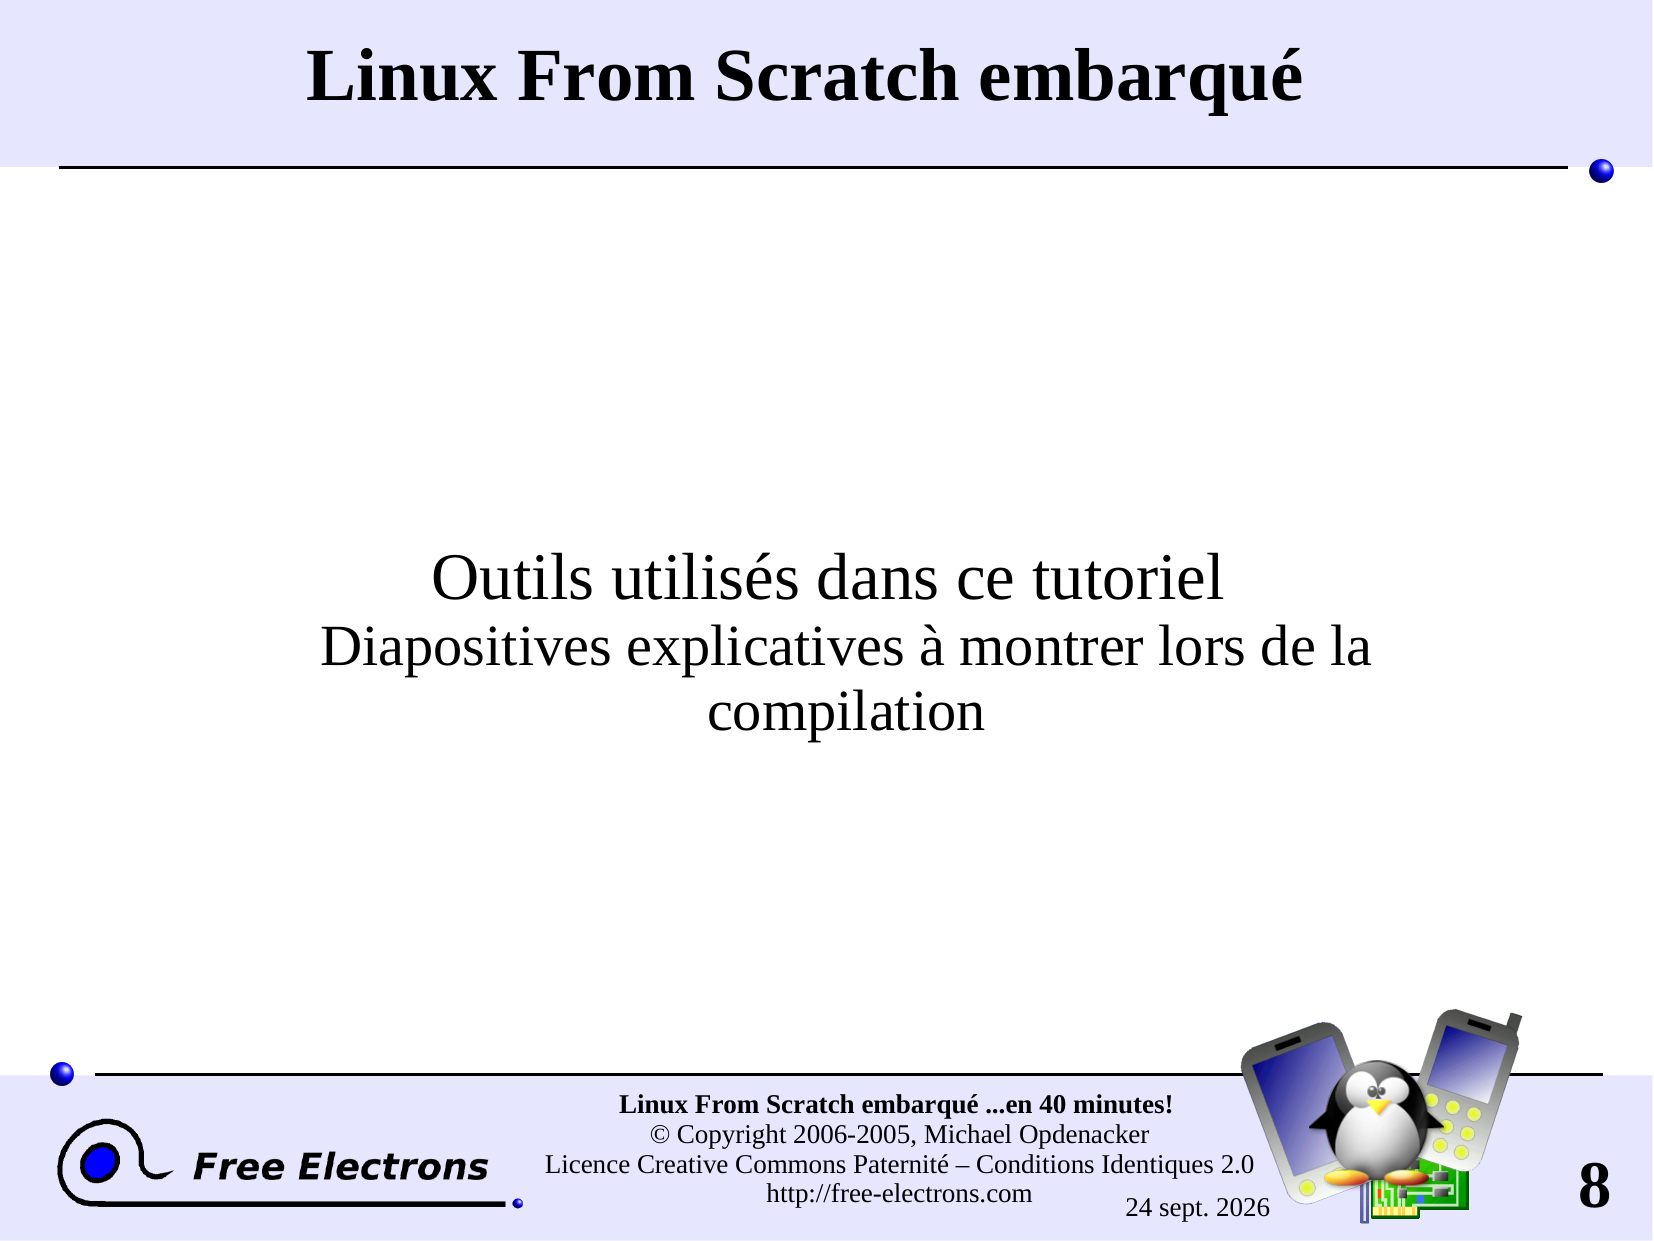

# Linux From Scratch embarqué
Outils utilisés dans ce tutoriel
Diapositives explicatives à montrer lors de la compilation